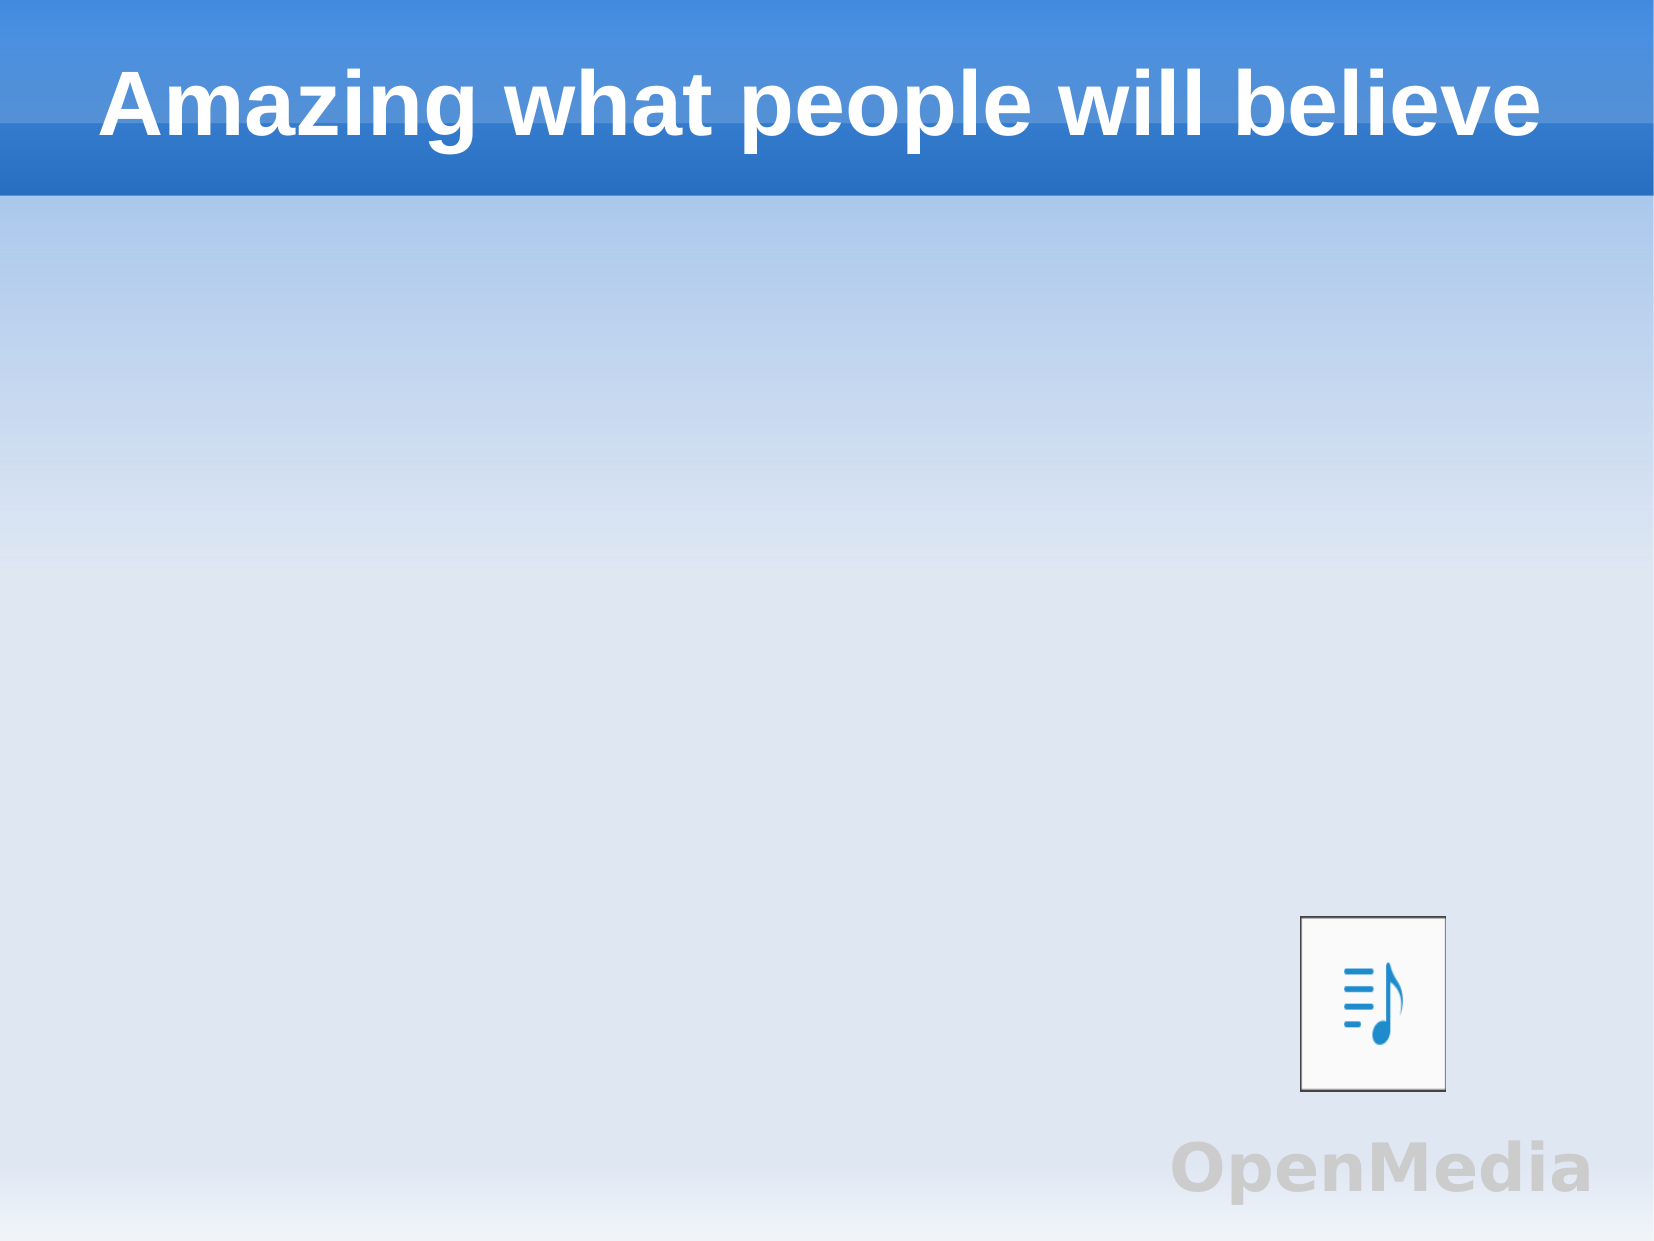

# Amazing what people will believe
9